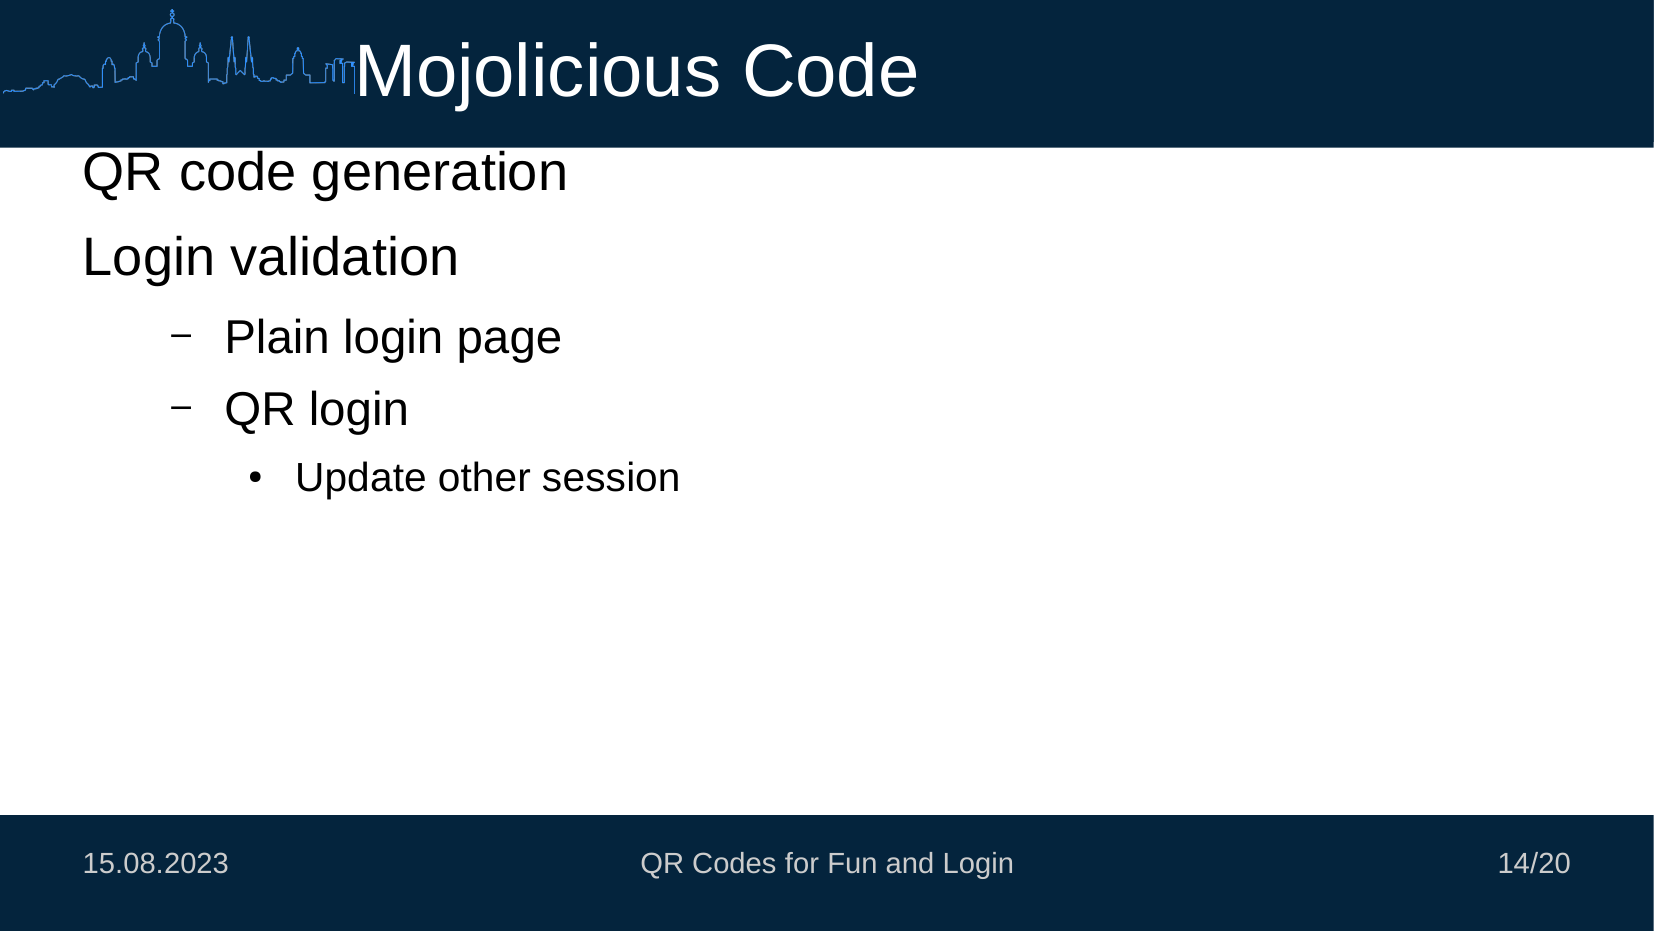

# Mojolicious Code
QR code generation
Login validation
Plain login page
QR login
Update other session
08. März 2019
14